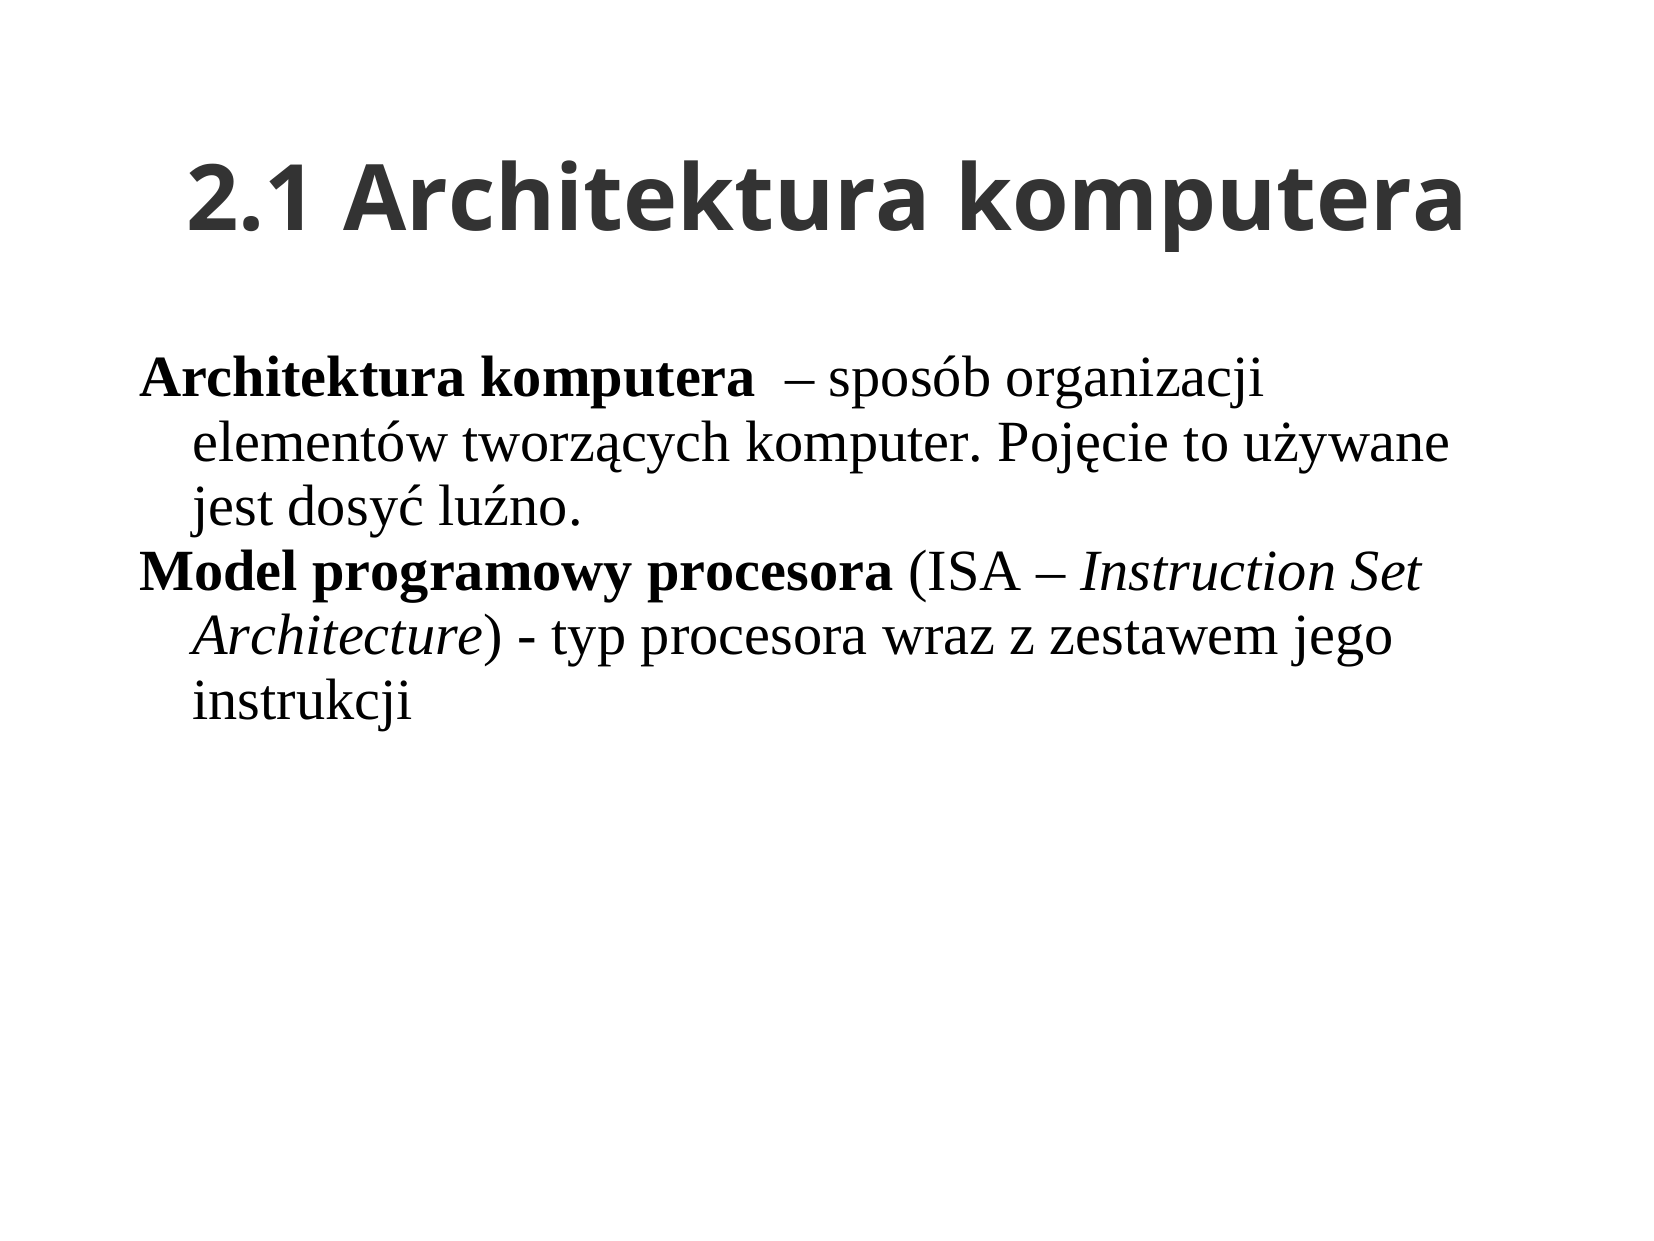

# 2.1 Architektura komputera
Architektura komputera – sposób organizacji elementów tworzących komputer. Pojęcie to używane jest dosyć luźno.
Model programowy procesora (ISA – Instruction Set Architecture) - typ procesora wraz z zestawem jego instrukcji